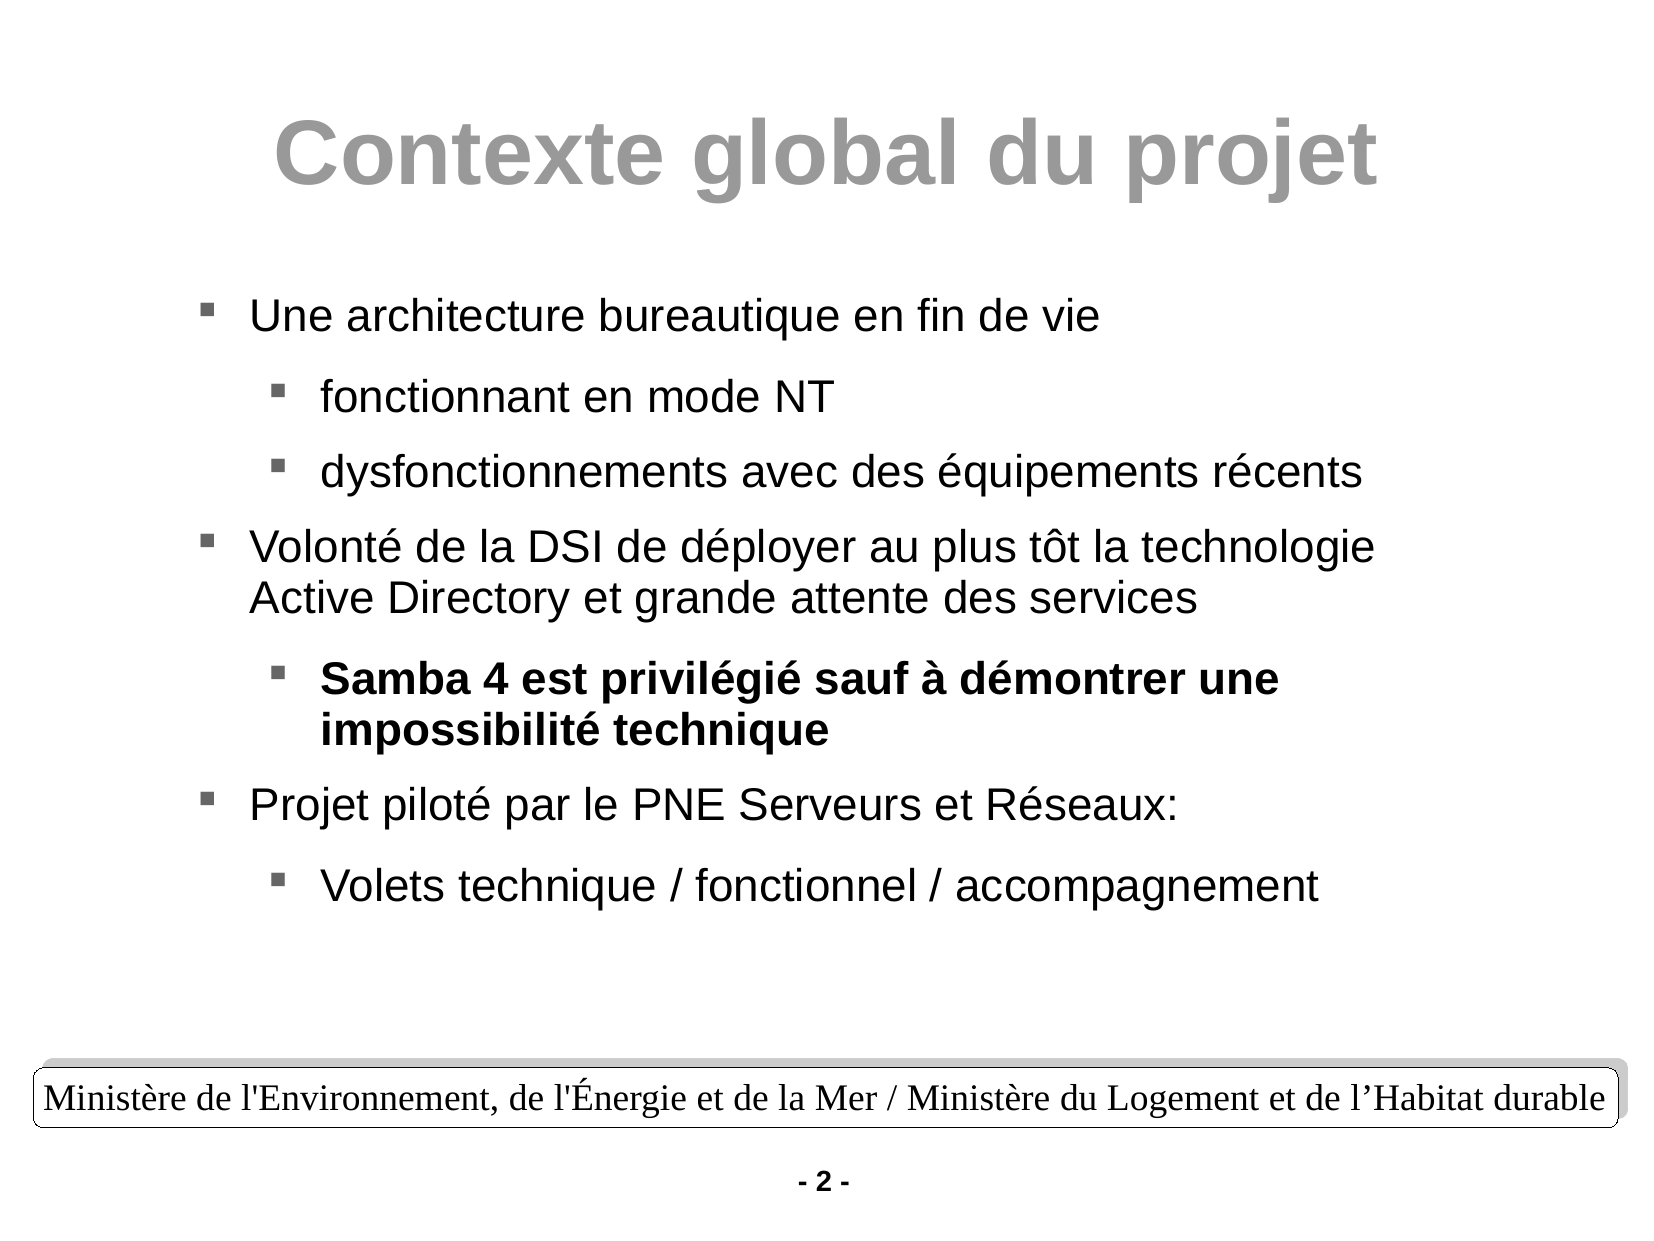

# Contexte global du projet
Une architecture bureautique en fin de vie
fonctionnant en mode NT
dysfonctionnements avec des équipements récents
Volonté de la DSI de déployer au plus tôt la technologie Active Directory et grande attente des services
Samba 4 est privilégié sauf à démontrer une impossibilité technique
Projet piloté par le PNE Serveurs et Réseaux:
Volets technique / fonctionnel / accompagnement